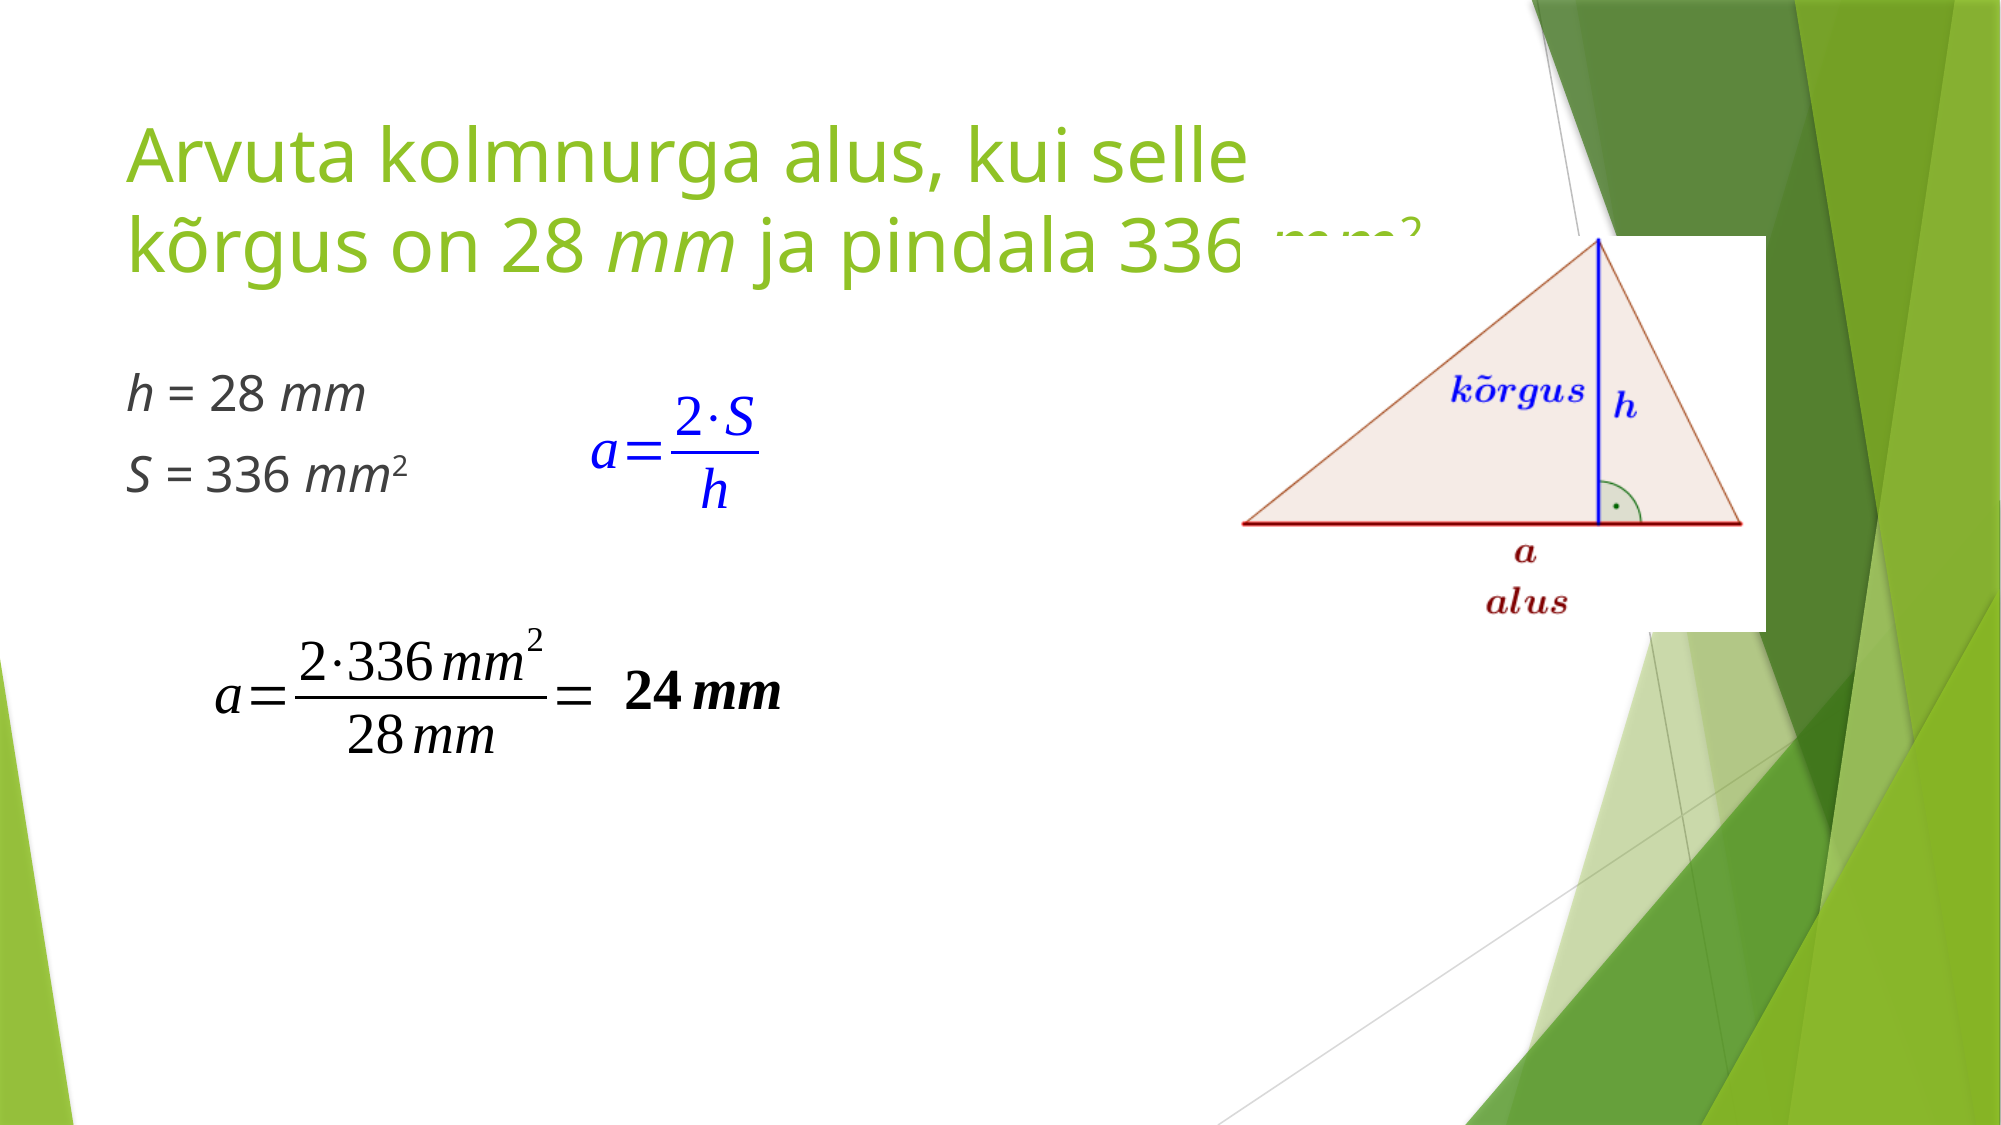

# Arvuta kolmnurga alus, kui selle kõrgus on 28 mm ja pindala 336 mm2
h = 28 mm
S = 336 mm2